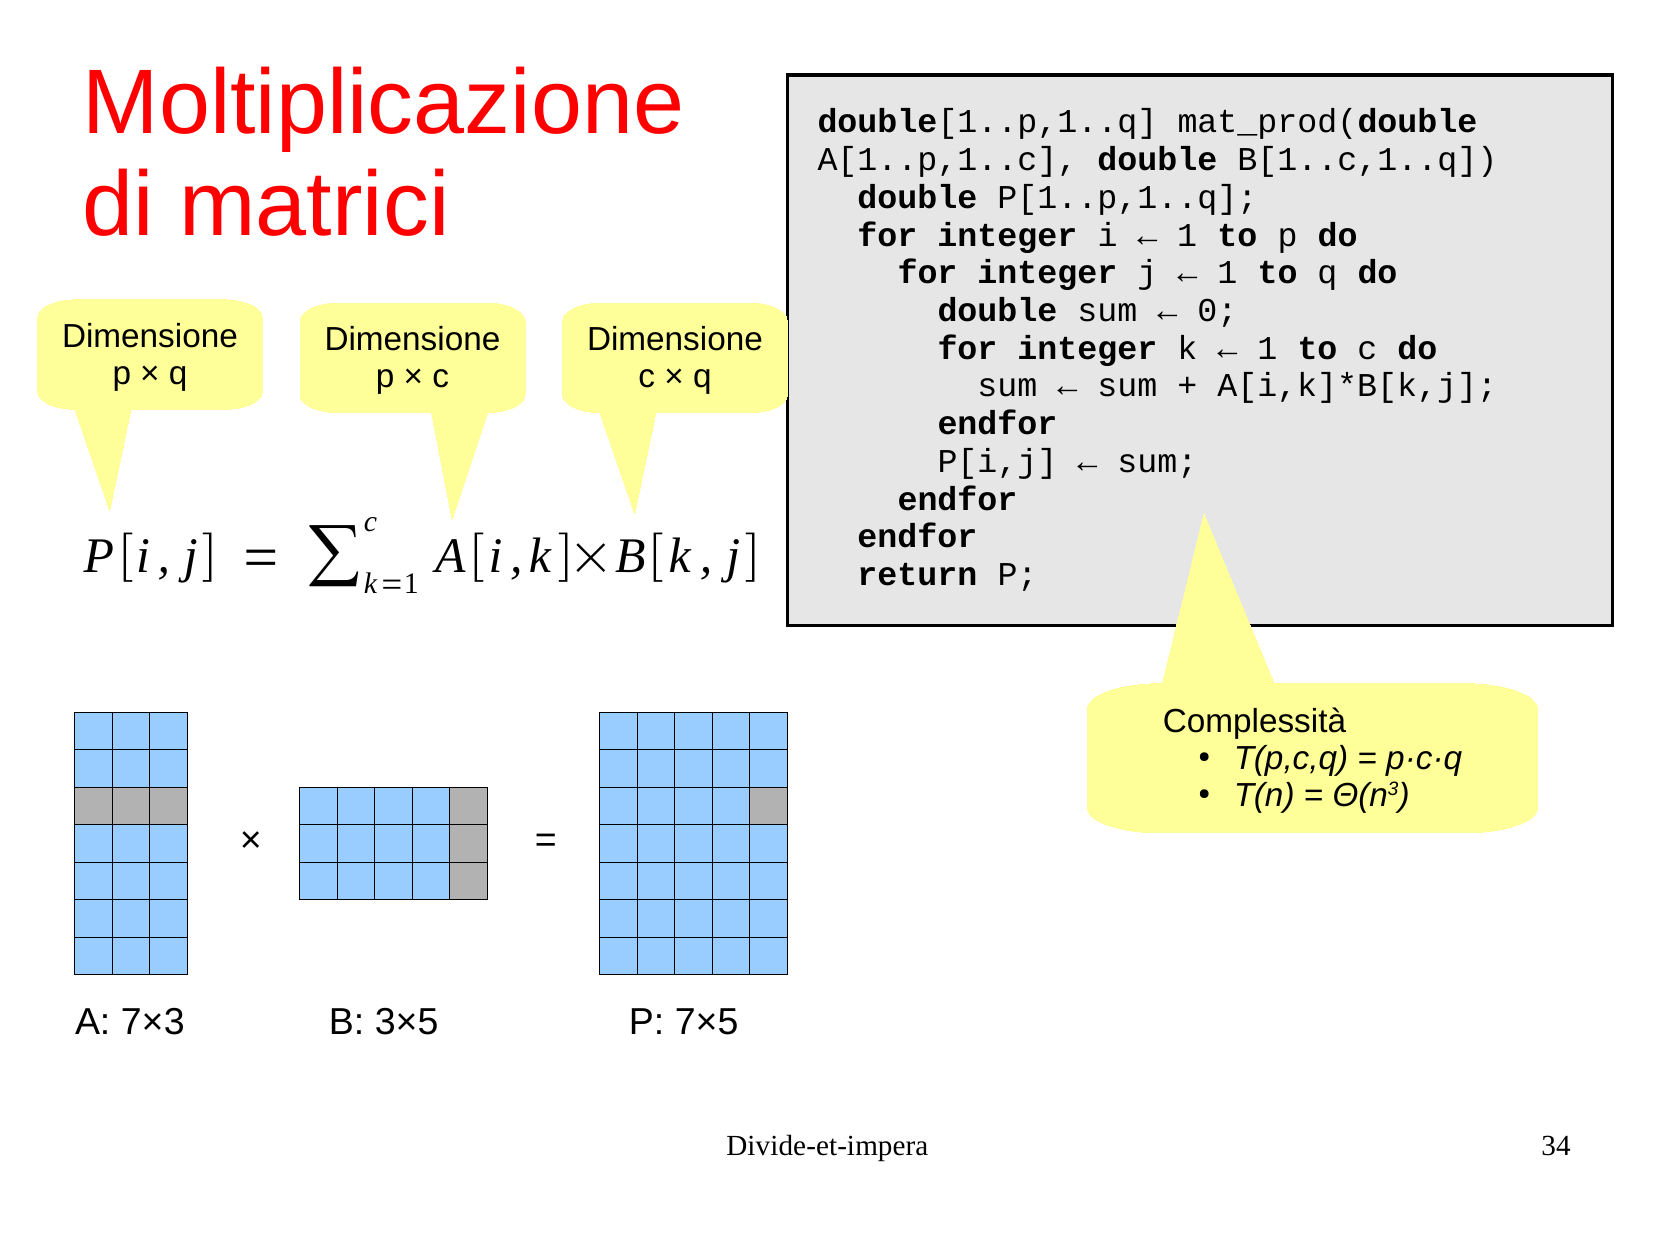

# Moltiplicazione di matrici
double[1..p,1..q] mat_prod(double A[1..p,1..c], double B[1..c,1..q])
 double P[1..p,1..q];
 for integer i ← 1 to p do
 for integer j ← 1 to q do
 double sum ← 0;
 for integer k ← 1 to c do
 sum ← sum + A[i,k]*B[k,j];
 endfor
 P[i,j] ← sum;
 endfor
 endfor
 return P;
Dimensione
p × q
Dimensione
p × c
Dimensione
c × q
Complessità
T(p,c,q) = p·c·q
T(n) = Θ(n3)
×
=
A: 7×3
B: 3×5
P: 7×5
Divide-et-impera
34